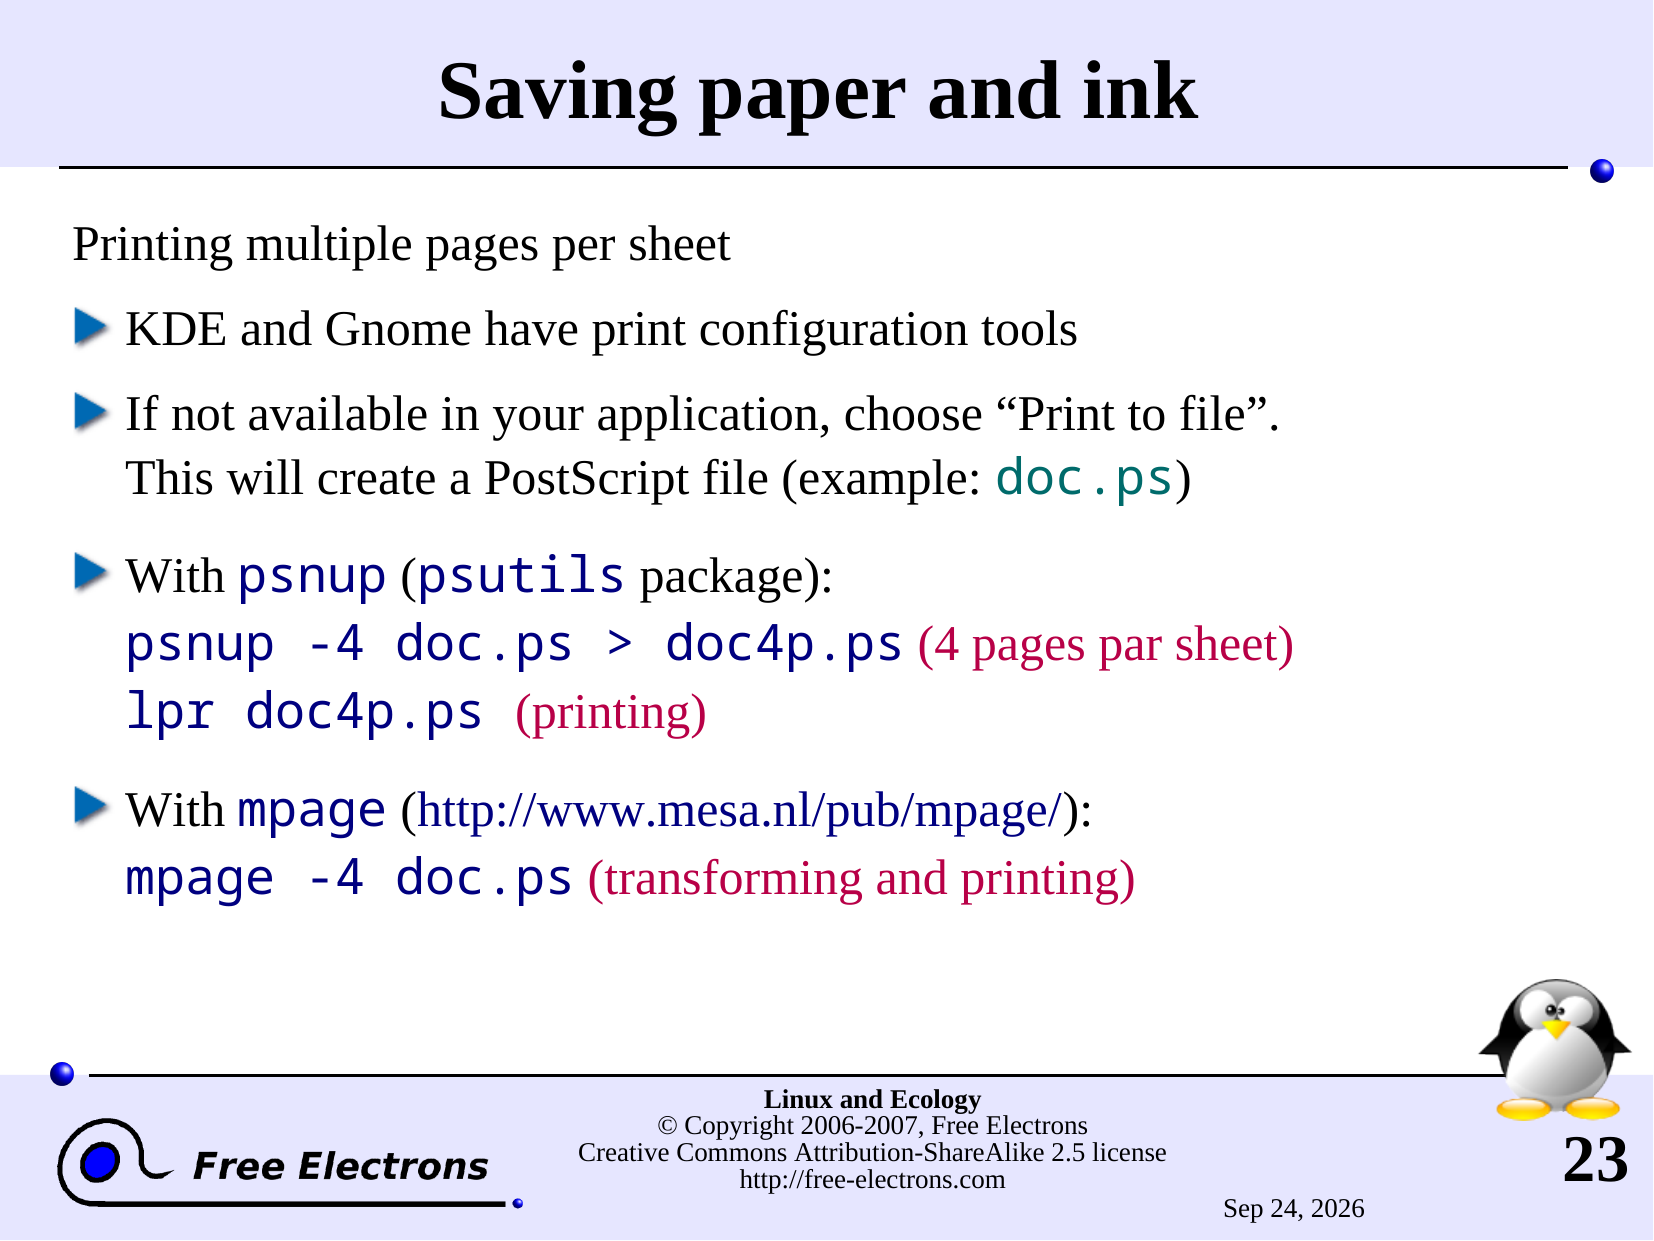

# Saving paper and ink
Printing multiple pages per sheet
KDE and Gnome have print configuration tools
If not available in your application, choose “Print to file”.
This will create a PostScript file (example: doc.ps)
With psnup (psutils package):
psnup -4 doc.ps > doc4p.ps (4 pages par sheet)
lpr doc4p.ps (printing)
With mpage (http://www.mesa.nl/pub/mpage/):
mpage -4 doc.ps (transforming and printing)